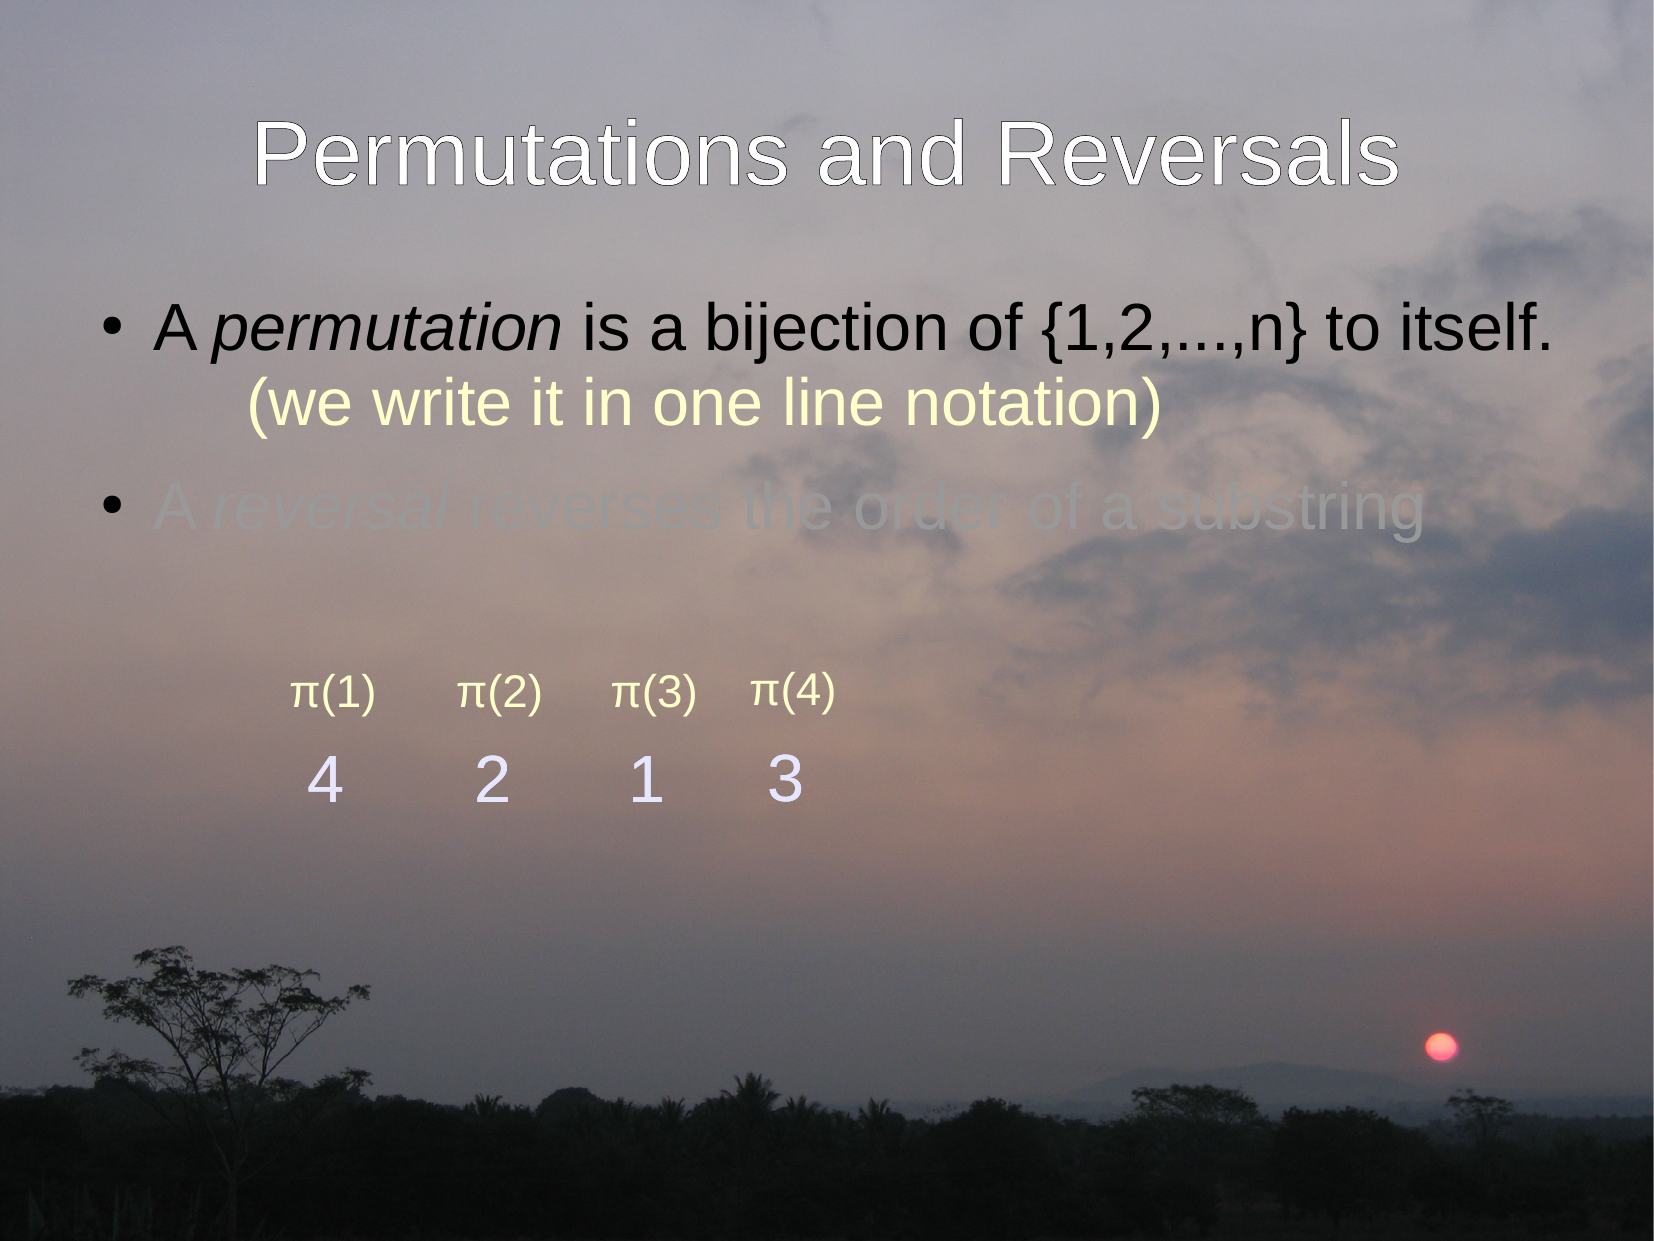

# Permutations and Reversals
A permutation is a bijection of {1,2,...,n} to itself.
 (we write it in one line notation)
A reversal reverses the order of a substring
π(4)
π(1)
π(2)
π(3)
 3
 3
 4
 4
 2
 2
 1
 1